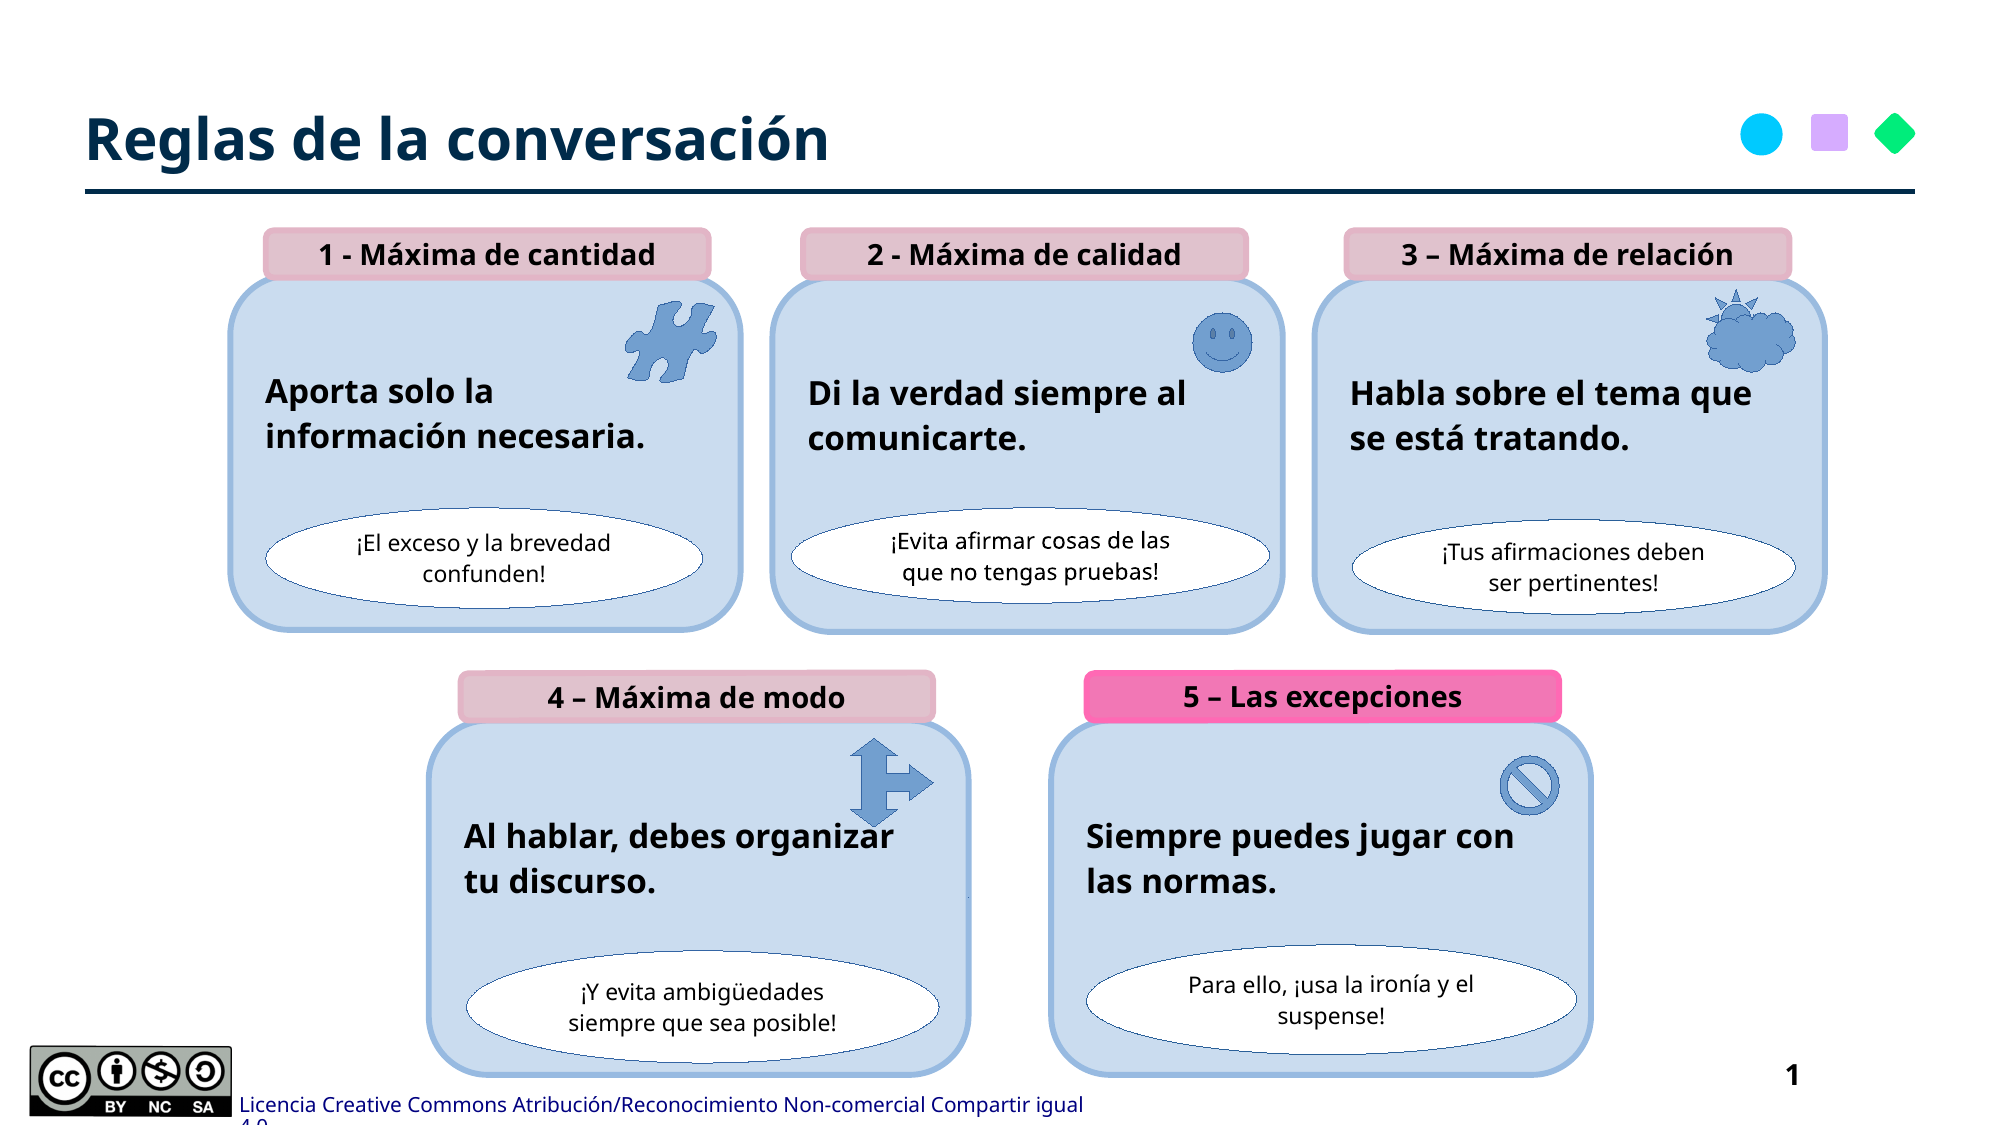

# Reglas de la conversación
1 - Máxima de cantidad
2 - Máxima de calidad
3 – Máxima de relación
Aporta solo la información necesaria.
Di la verdad siempre al comunicarte.
Habla sobre el tema que se está tratando.
¡El exceso y la brevedad confunden!
¡Evita afirmar cosas de las que no tengas pruebas!
¡Tus afirmaciones deben ser pertinentes!
5 – Las excepciones
4 – Máxima de modo
Al hablar, debes organizar tu discurso.
Siempre puedes jugar con las normas.
Para ello, ¡usa la ironía y el suspense!
¡Y evita ambigüedades siempre que sea posible!
Licencia Creative Commons Atribución/Reconocimiento Non-comercial Compartir igual 4.0